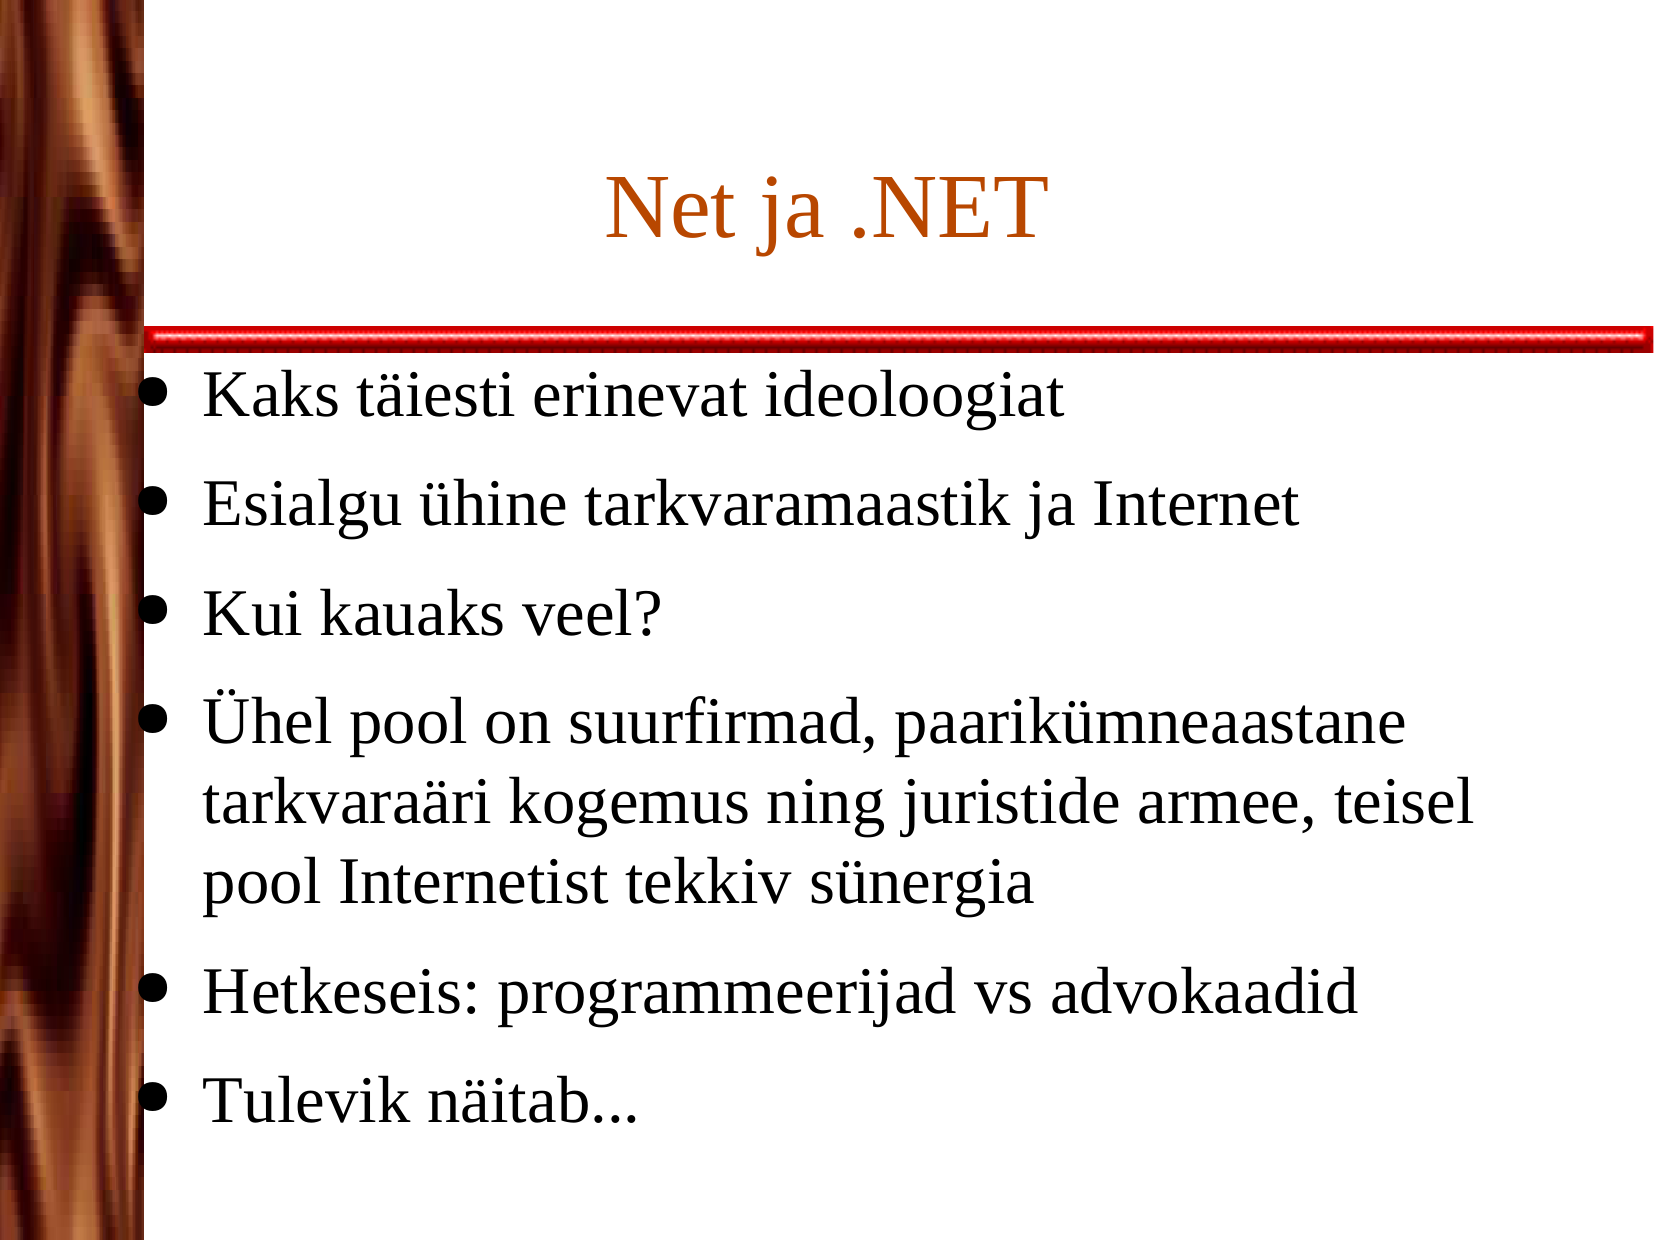

# Net ja .NET
Kaks täiesti erinevat ideoloogiat
Esialgu ühine tarkvaramaastik ja Internet
Kui kauaks veel?
Ühel pool on suurfirmad, paarikümneaastane tarkvaraäri kogemus ning juristide armee, teisel pool Internetist tekkiv sünergia
Hetkeseis: programmeerijad vs advokaadid
Tulevik näitab...